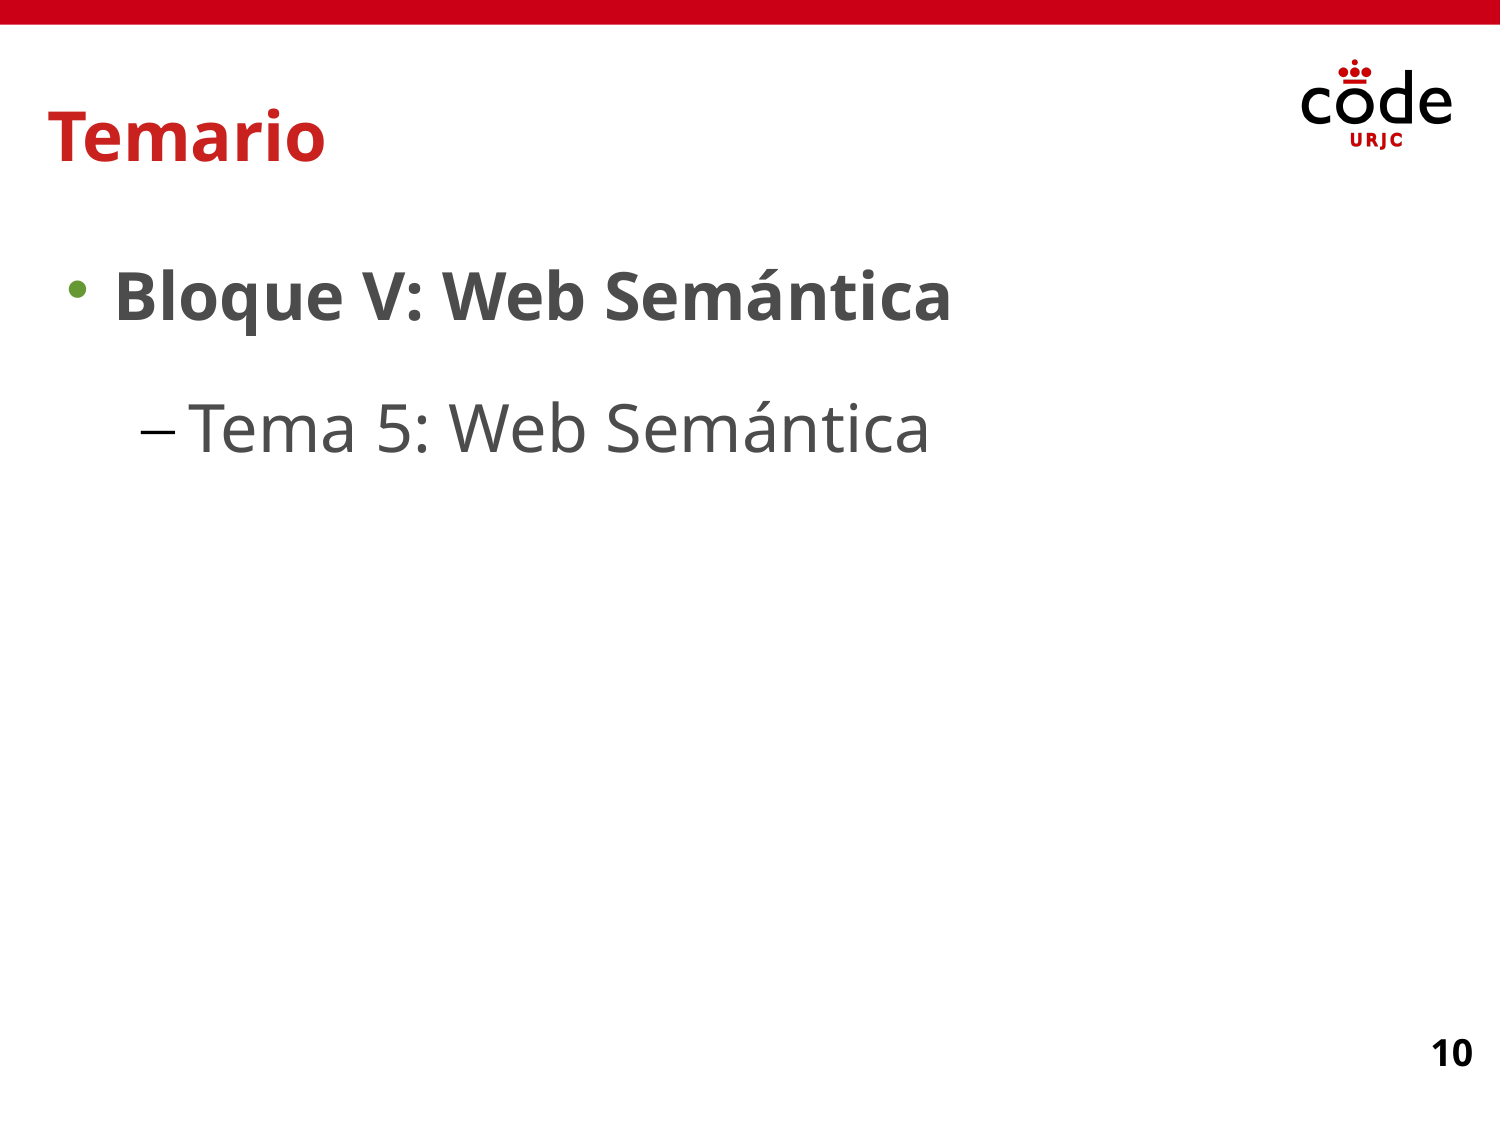

# Temario
Bloque V: Web Semántica
Tema 5: Web Semántica
10